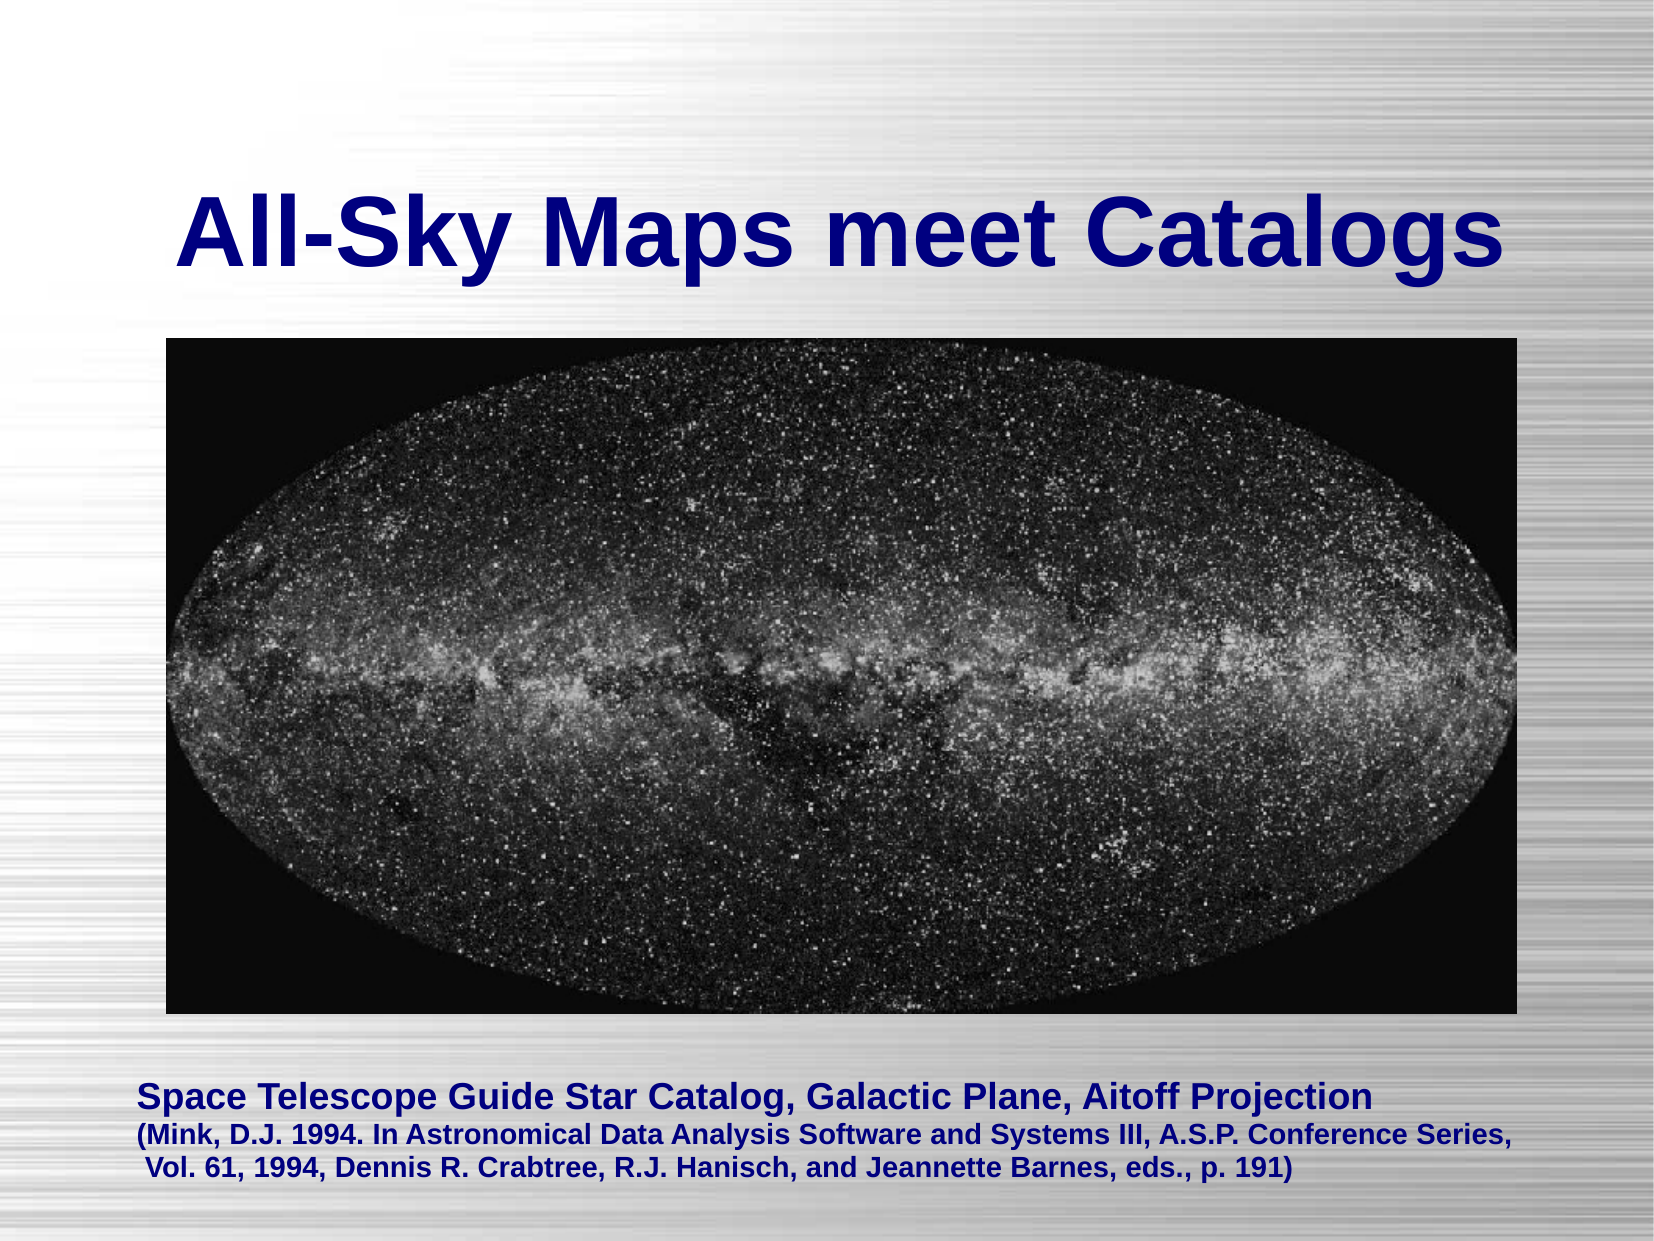

All-Sky Maps meet Catalogs
Space Telescope Guide Star Catalog, Galactic Plane, Aitoff Projection
(Mink, D.J. 1994. In Astronomical Data Analysis Software and Systems III, A.S.P. Conference Series,
 Vol. 61, 1994, Dennis R. Crabtree, R.J. Hanisch, and Jeannette Barnes, eds., p. 191)